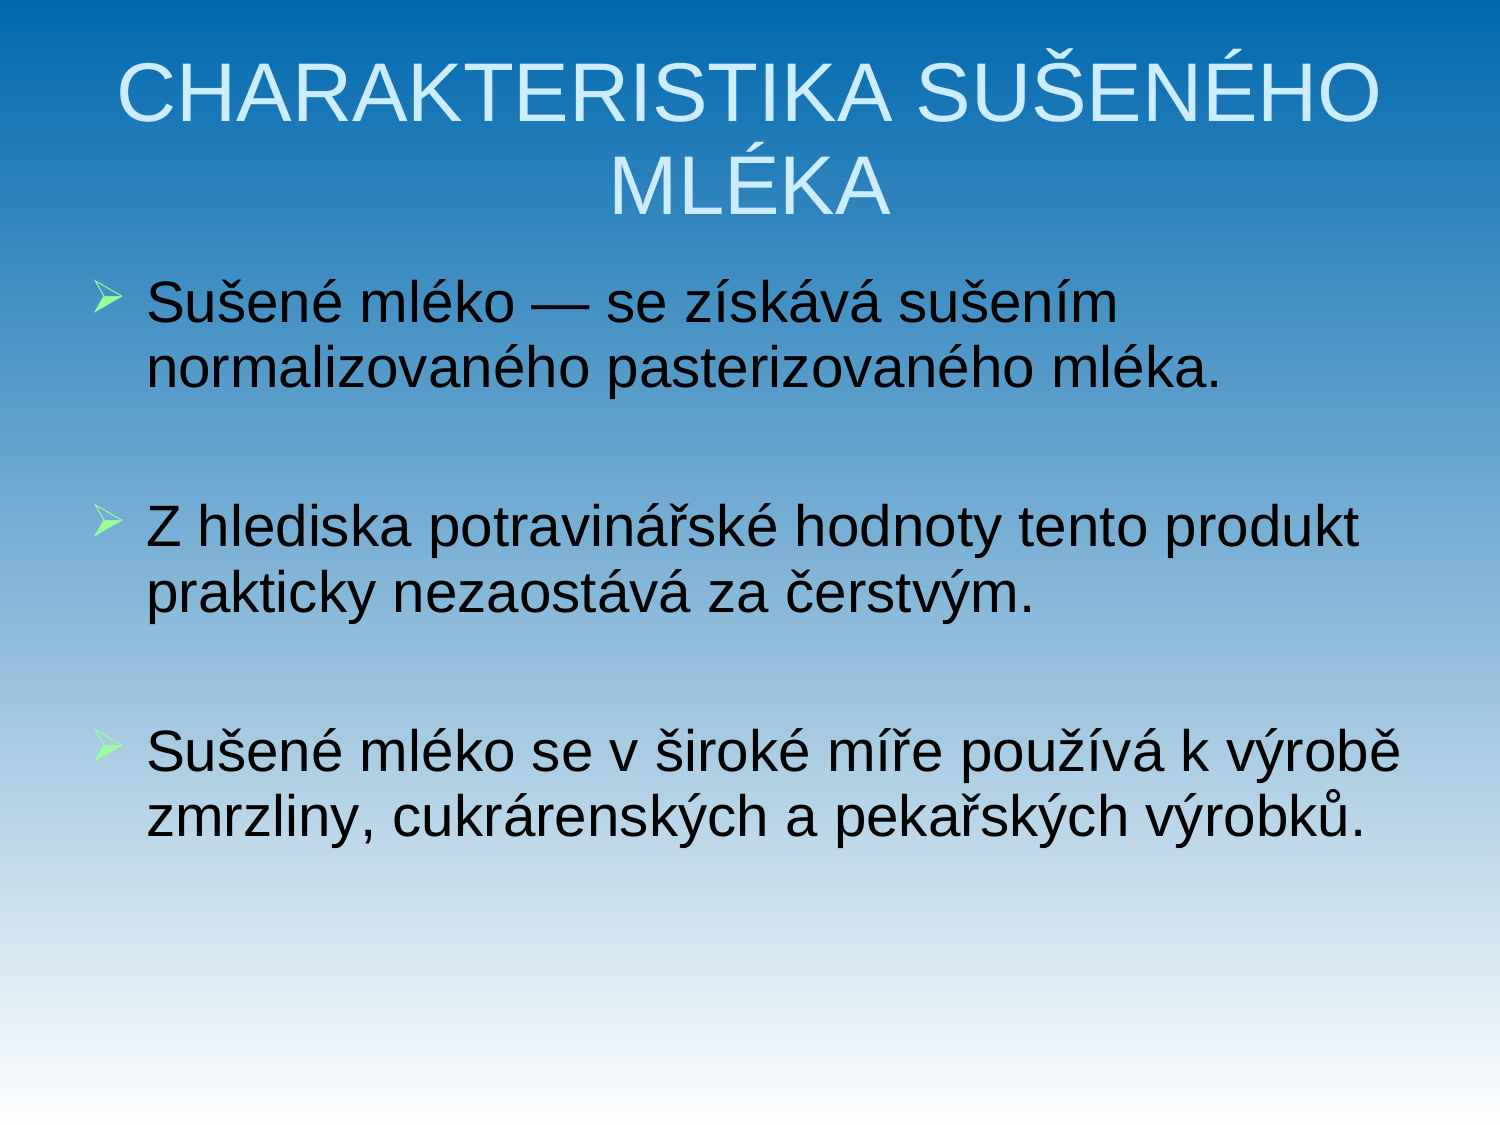

# CHARAKTERISTIKA SUŠENÉHO MLÉKA
Sušené mléko — se získává sušením normalizovaného pasterizovaného mléka.
Z hlediska potravinářské hodnoty tento produkt prakticky nezaostává za čerstvým.
Sušené mléko se v široké míře používá k výrobě zmrzliny, cukrárenských a pekařských výrobků.